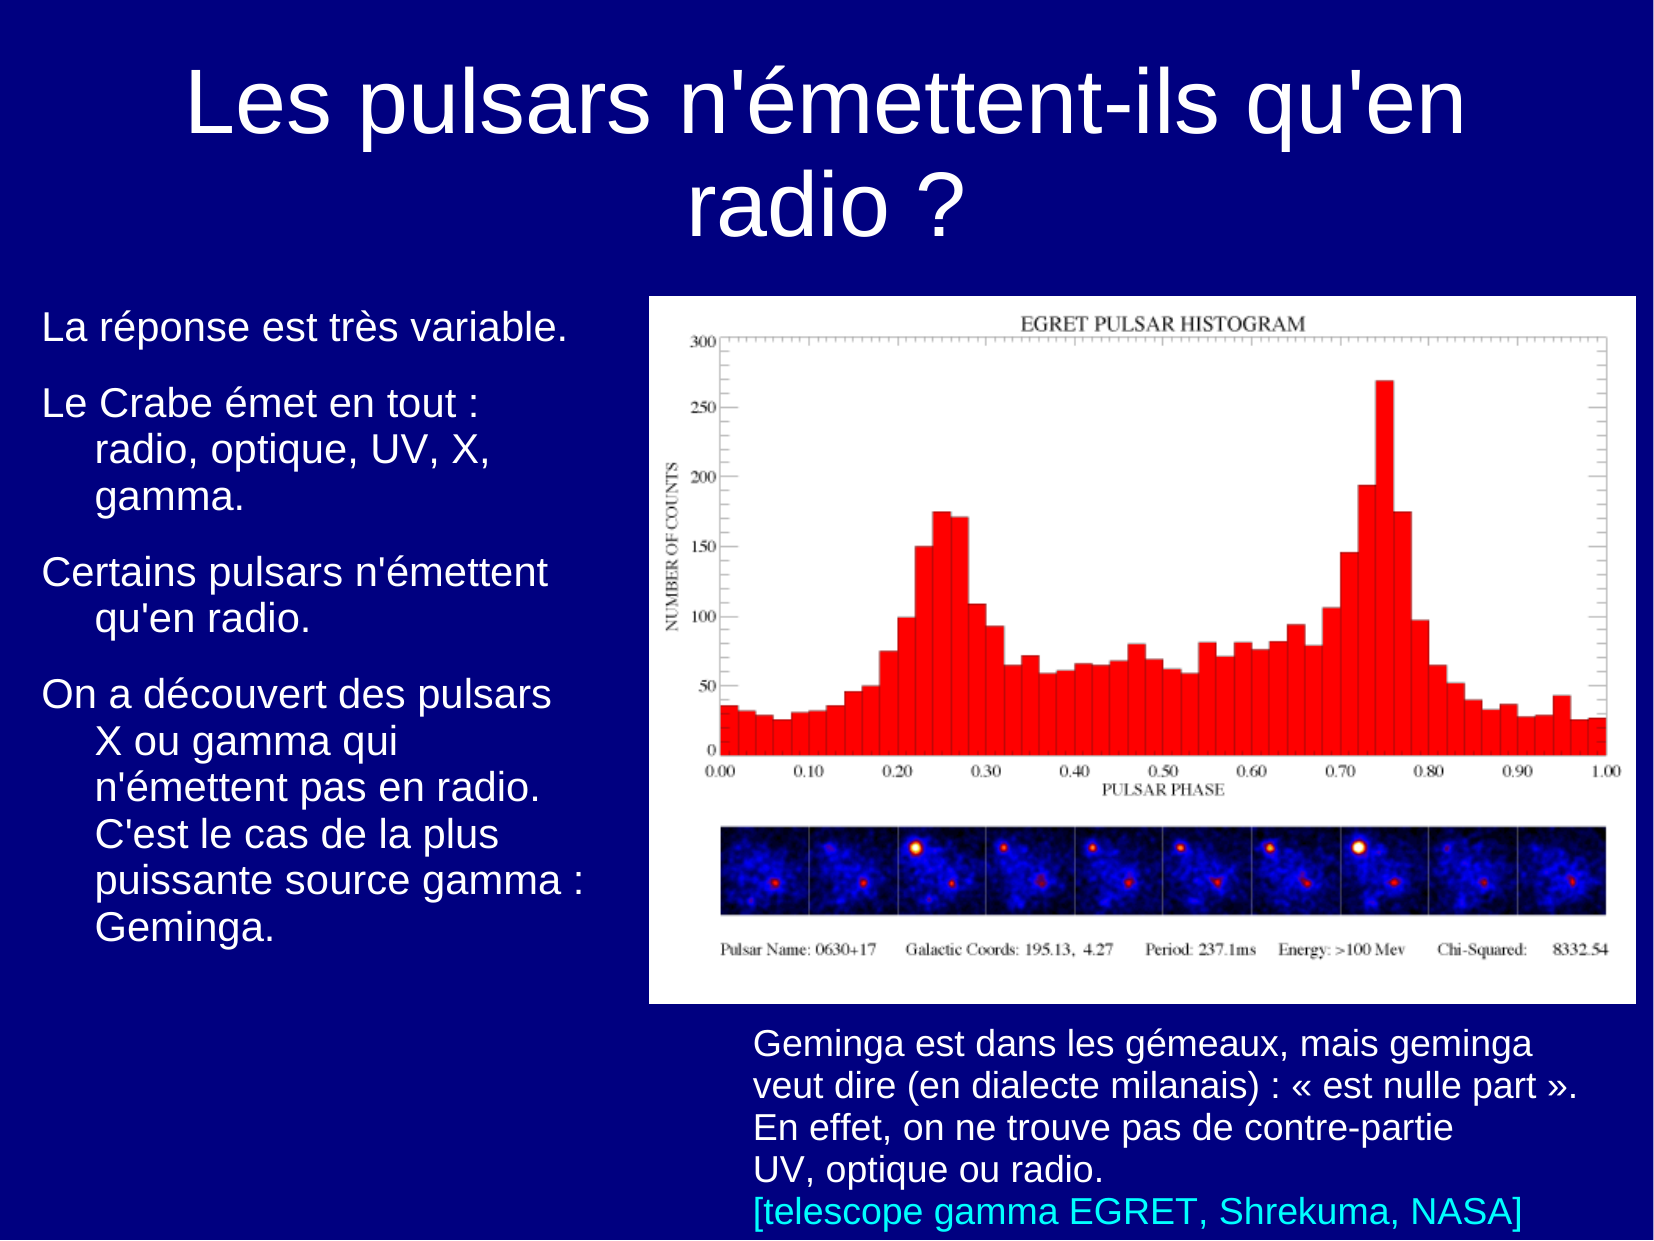

# Les pulsars n'émettent-ils qu'en radio ?
La réponse est très variable.
Le Crabe émet en tout : radio, optique, UV, X, gamma.
Certains pulsars n'émettent qu'en radio.
On a découvert des pulsars X ou gamma qui n'émettent pas en radio. C'est le cas de la plus puissante source gamma : Geminga.
Geminga est dans les gémeaux, mais geminga
veut dire (en dialecte milanais) : « est nulle part ».
En effet, on ne trouve pas de contre-partie
UV, optique ou radio.
[telescope gamma EGRET, Shrekuma, NASA]